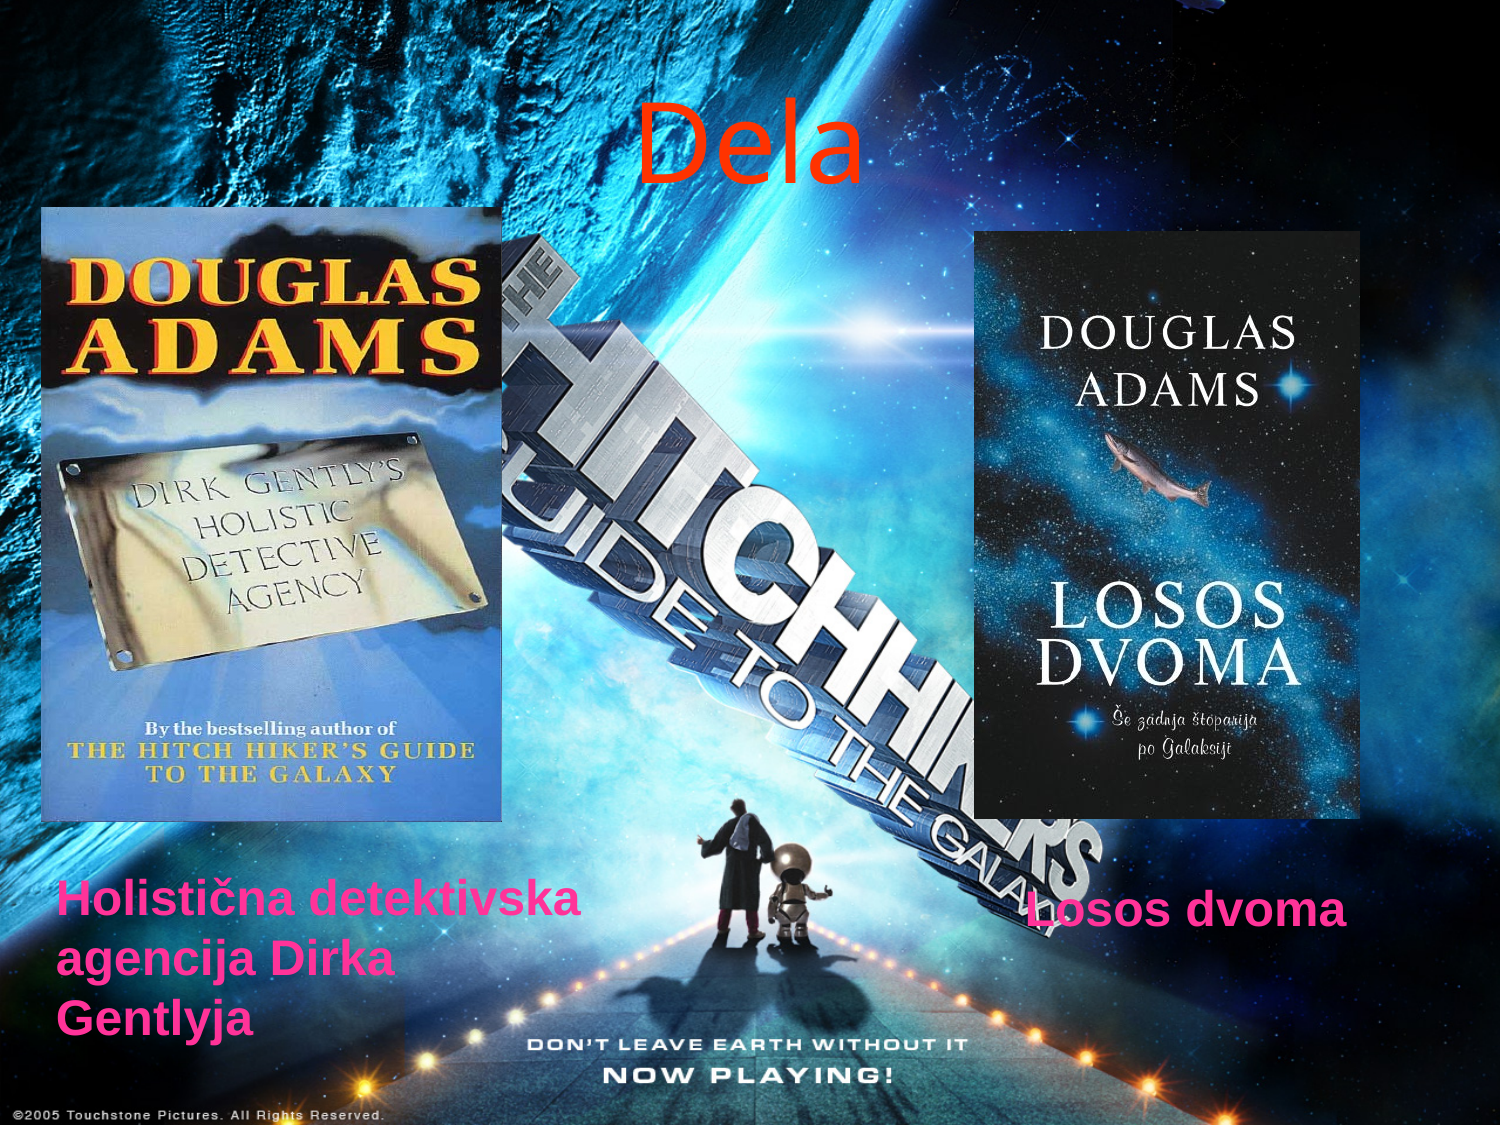

# Dela
Holistična detektivska agencija Dirka Gentlyja
Losos dvoma